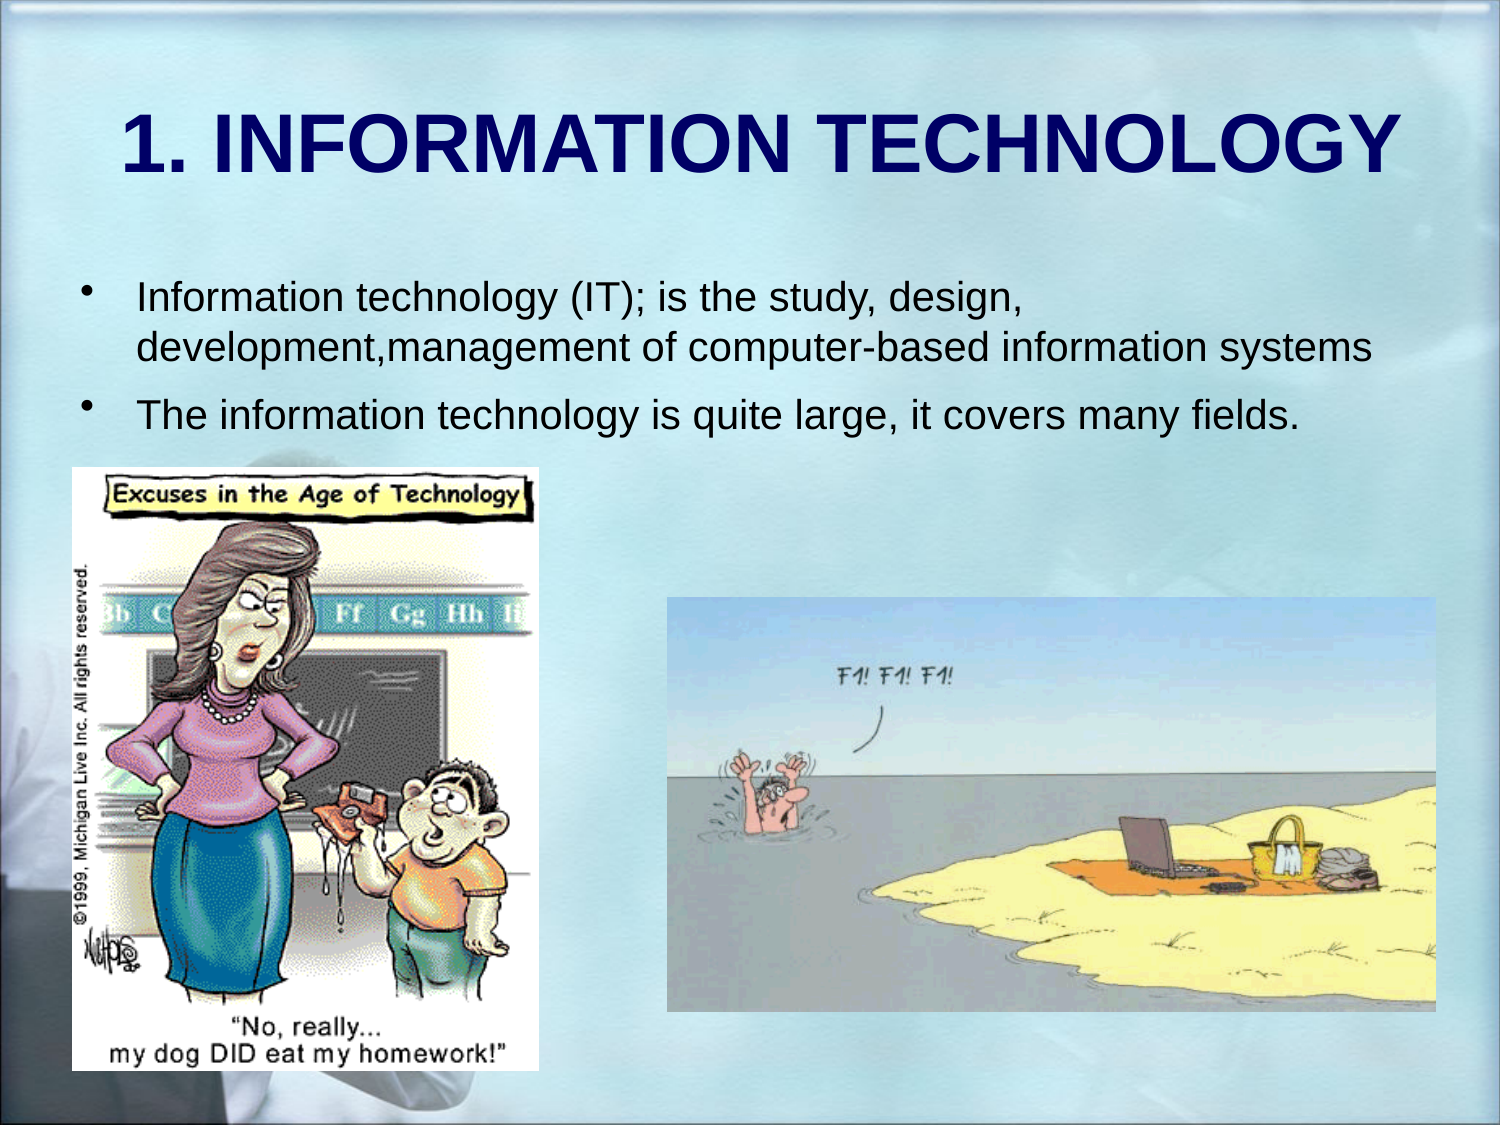

# 1. INFORMATION TECHNOLOGY
Information technology (IT); is the study, design, development,management of computer-based information systems
The information technology is quite large, it covers many fields.